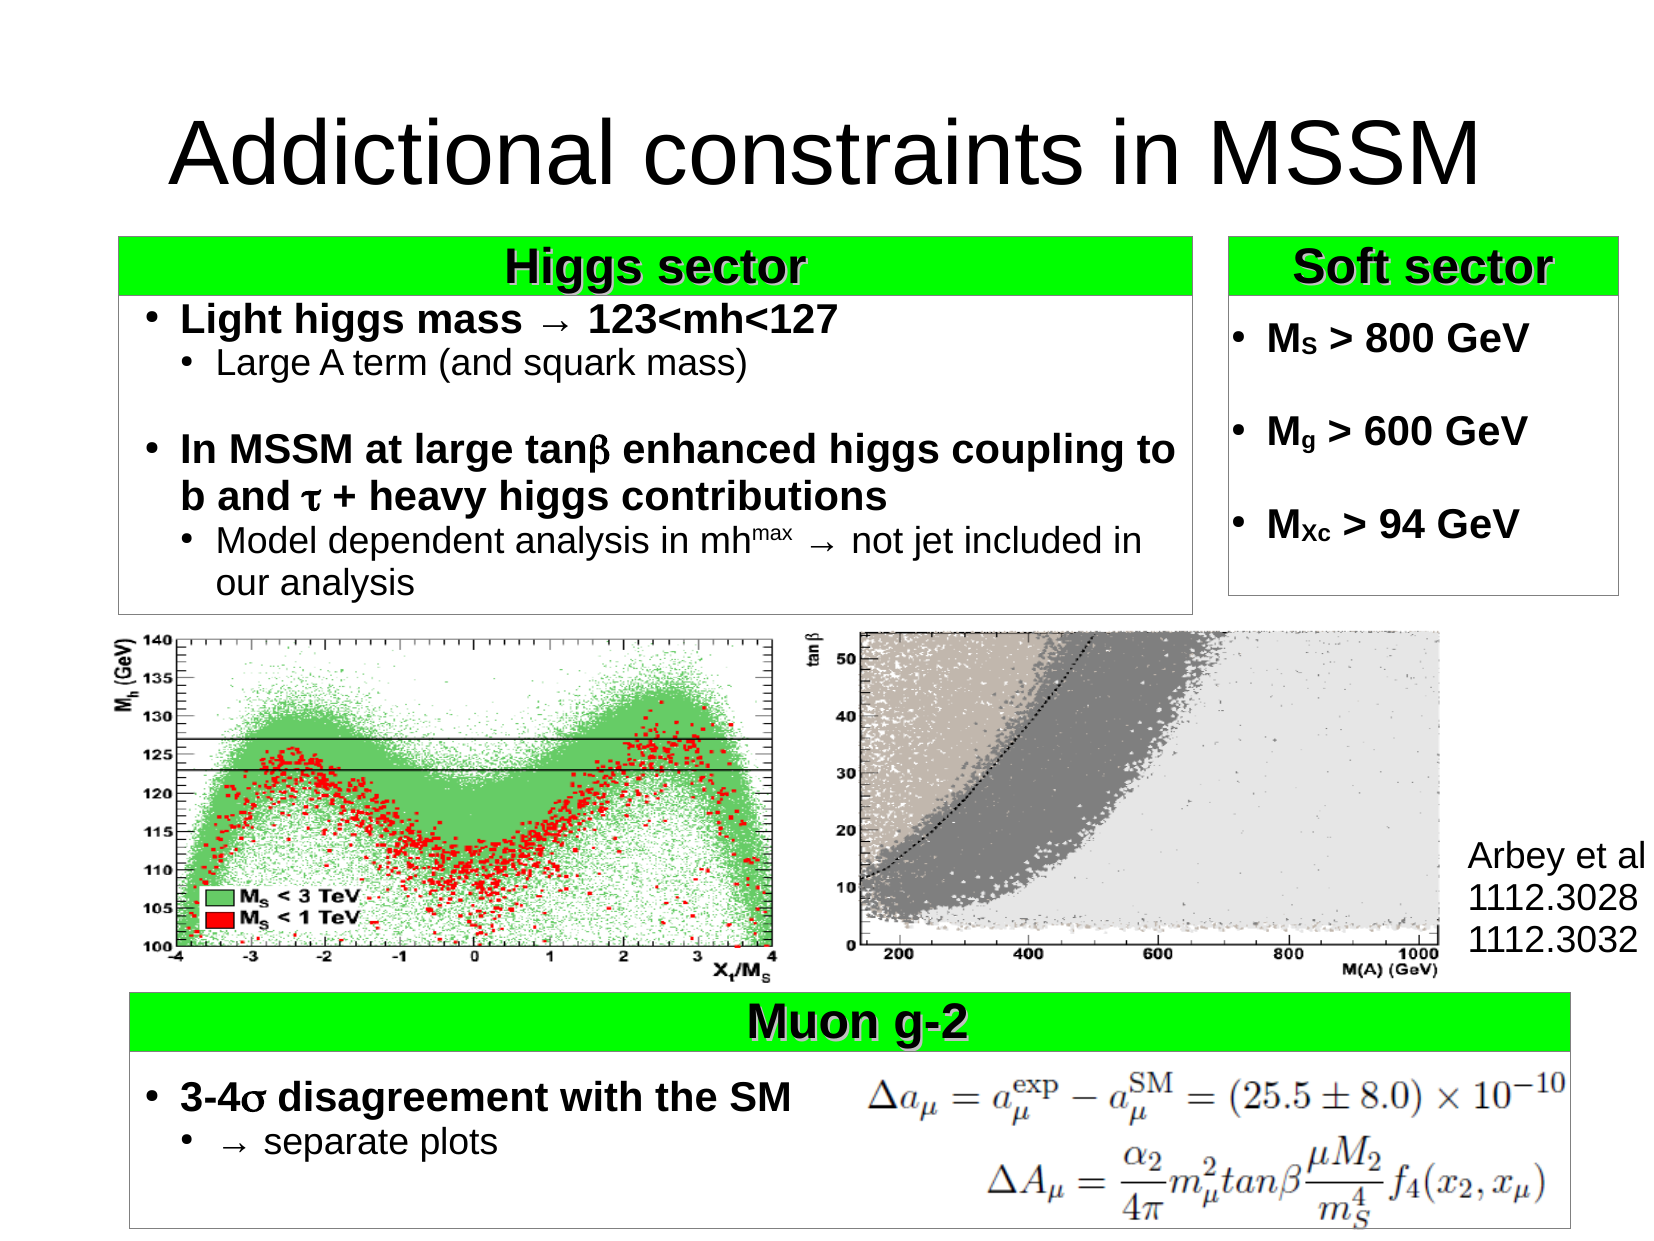

# Addictional constraints in MSSM
Higgs sector
Soft sector
Light higgs mass → 123<mh<127
Large A term (and squark mass)
In MSSM at large tanb enhanced higgs coupling to b and t + heavy higgs contributions
Model dependent analysis in mhmax → not jet included in our analysis
MS > 800 GeV
Mg > 600 GeV
MXc > 94 GeV
Arbey et al
1112.3028
1112.3032
 Muon g-2
3-4s disagreement with the SM
→ separate plots